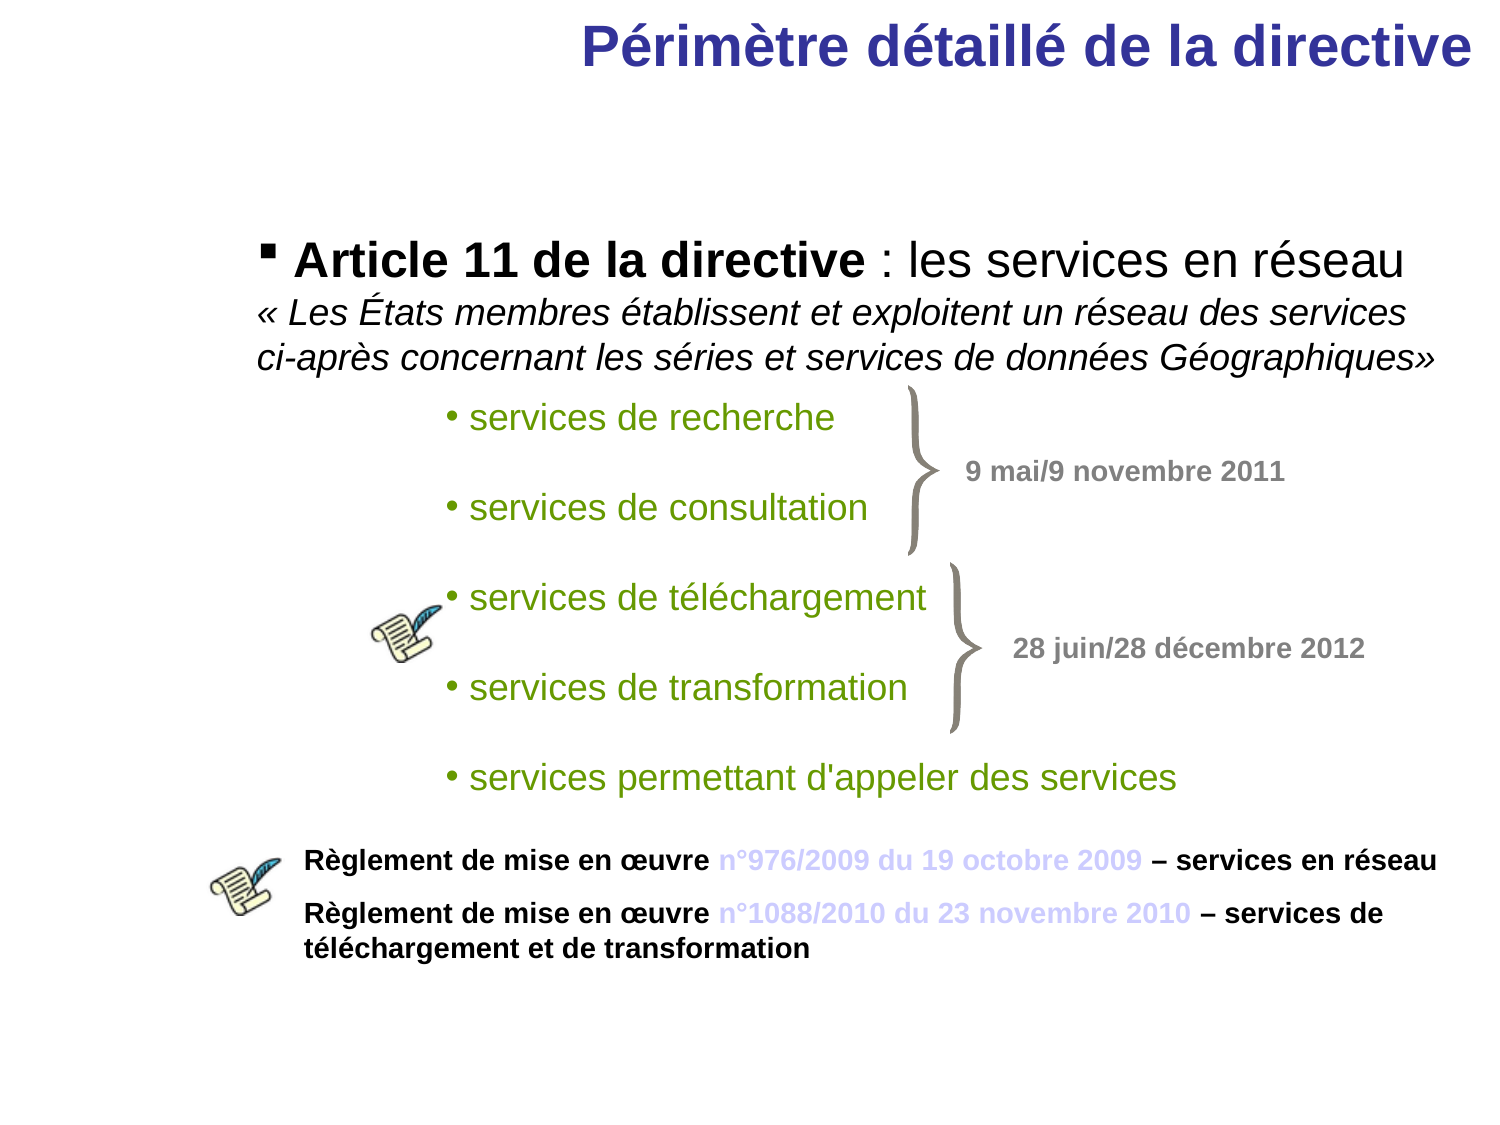

Périmètre détaillé de la directive
 Article 11 de la directive : les services en réseau
« Les États membres établissent et exploitent un réseau des services ci-après concernant les séries et services de données Géographiques»
 services de recherche
 services de consultation
 services de téléchargement
 services de transformation
 services permettant d'appeler des services
9 mai/9 novembre 2011
28 juin/28 décembre 2012
Règlement de mise en œuvre n°976/2009 du 19 octobre 2009 – services en réseau
Règlement de mise en œuvre n°1088/2010 du 23 novembre 2010 – services de téléchargement et de transformation